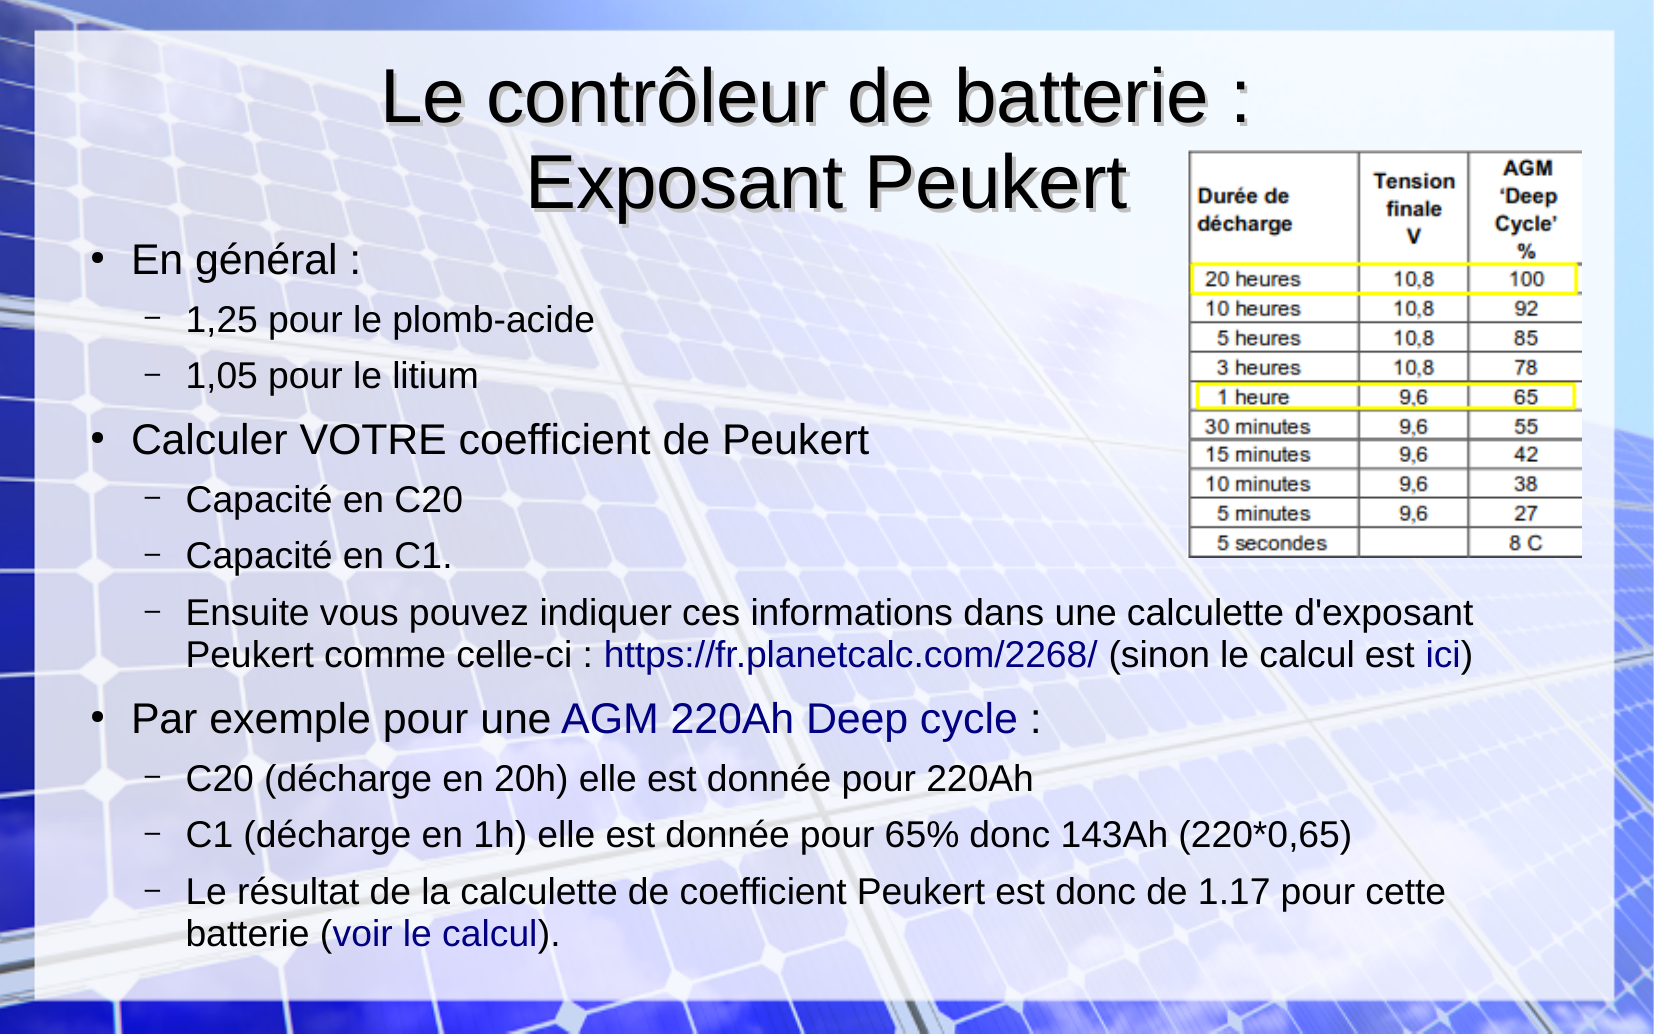

# Le contrôleur de batterie : Exposant Peukert
En général :
1,25 pour le plomb-acide
1,05 pour le litium
Calculer VOTRE coefficient de Peukert
Capacité en C20
Capacité en C1.
Ensuite vous pouvez indiquer ces informations dans une calculette d'exposant Peukert comme celle-ci : https://fr.planetcalc.com/2268/ (sinon le calcul est ici)
Par exemple pour une AGM 220Ah Deep cycle :
C20 (décharge en 20h) elle est donnée pour 220Ah
C1 (décharge en 1h) elle est donnée pour 65% donc 143Ah (220*0,65)
Le résultat de la calculette de coefficient Peukert est donc de 1.17 pour cette batterie (voir le calcul).